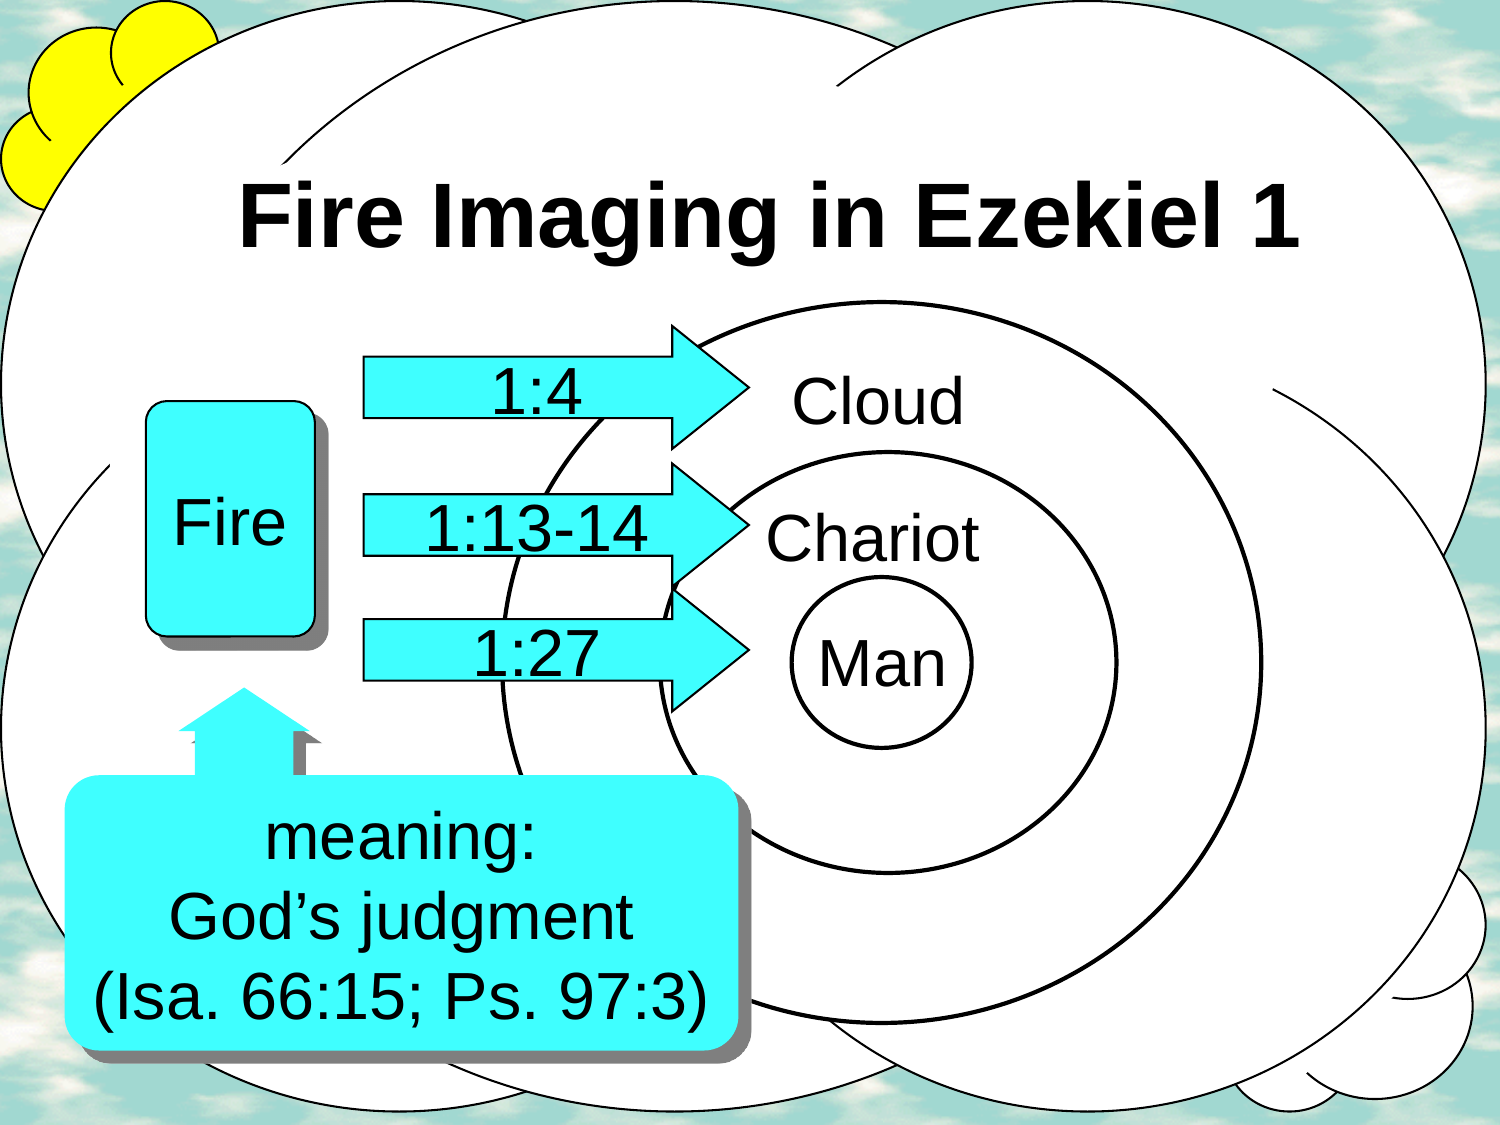

# Fire Imaging in Ezekiel 1
1:4
Cloud
Fire
1:13-14
Chariot
1:27
Man
meaning:
God’s judgment
(Isa. 66:15; Ps. 97:3)